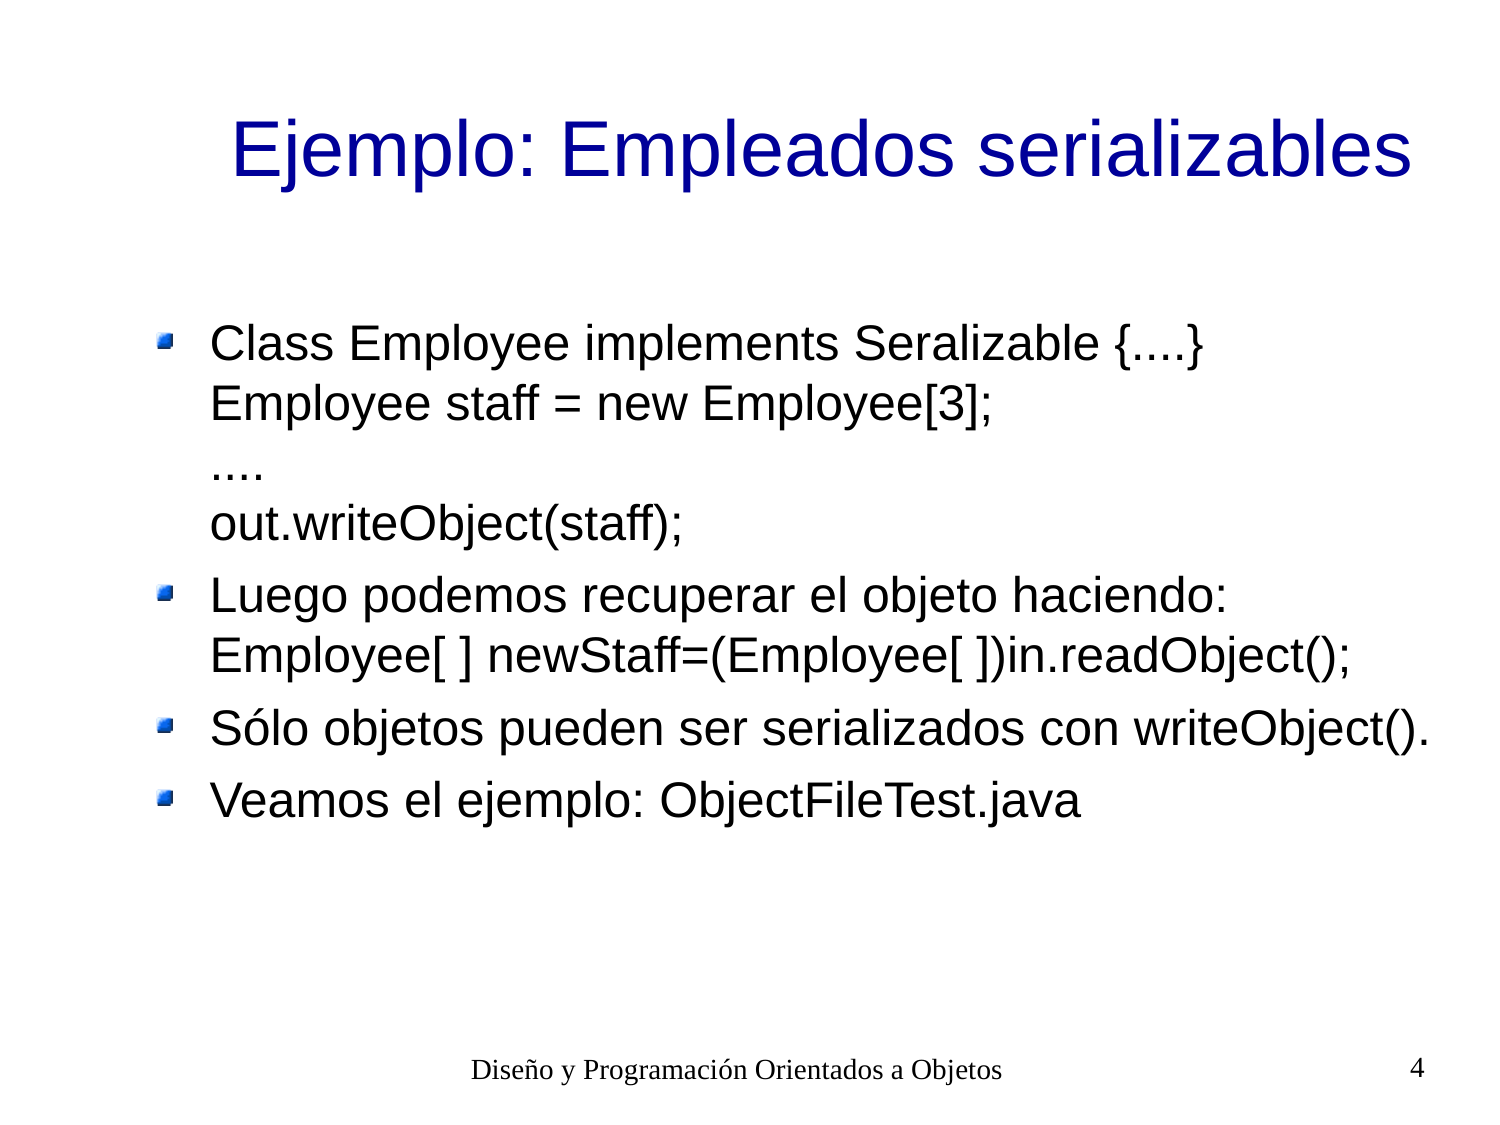

# Ejemplo: Empleados serializables
Class Employee implements Seralizable {....}
Employee staff = new Employee[3];
....
out.writeObject(staff);
Luego podemos recuperar el objeto haciendo:
Employee[ ] newStaff=(Employee[ ])in.readObject();
Sólo objetos pueden ser serializados con writeObject().
Veamos el ejemplo: ObjectFileTest.java
4